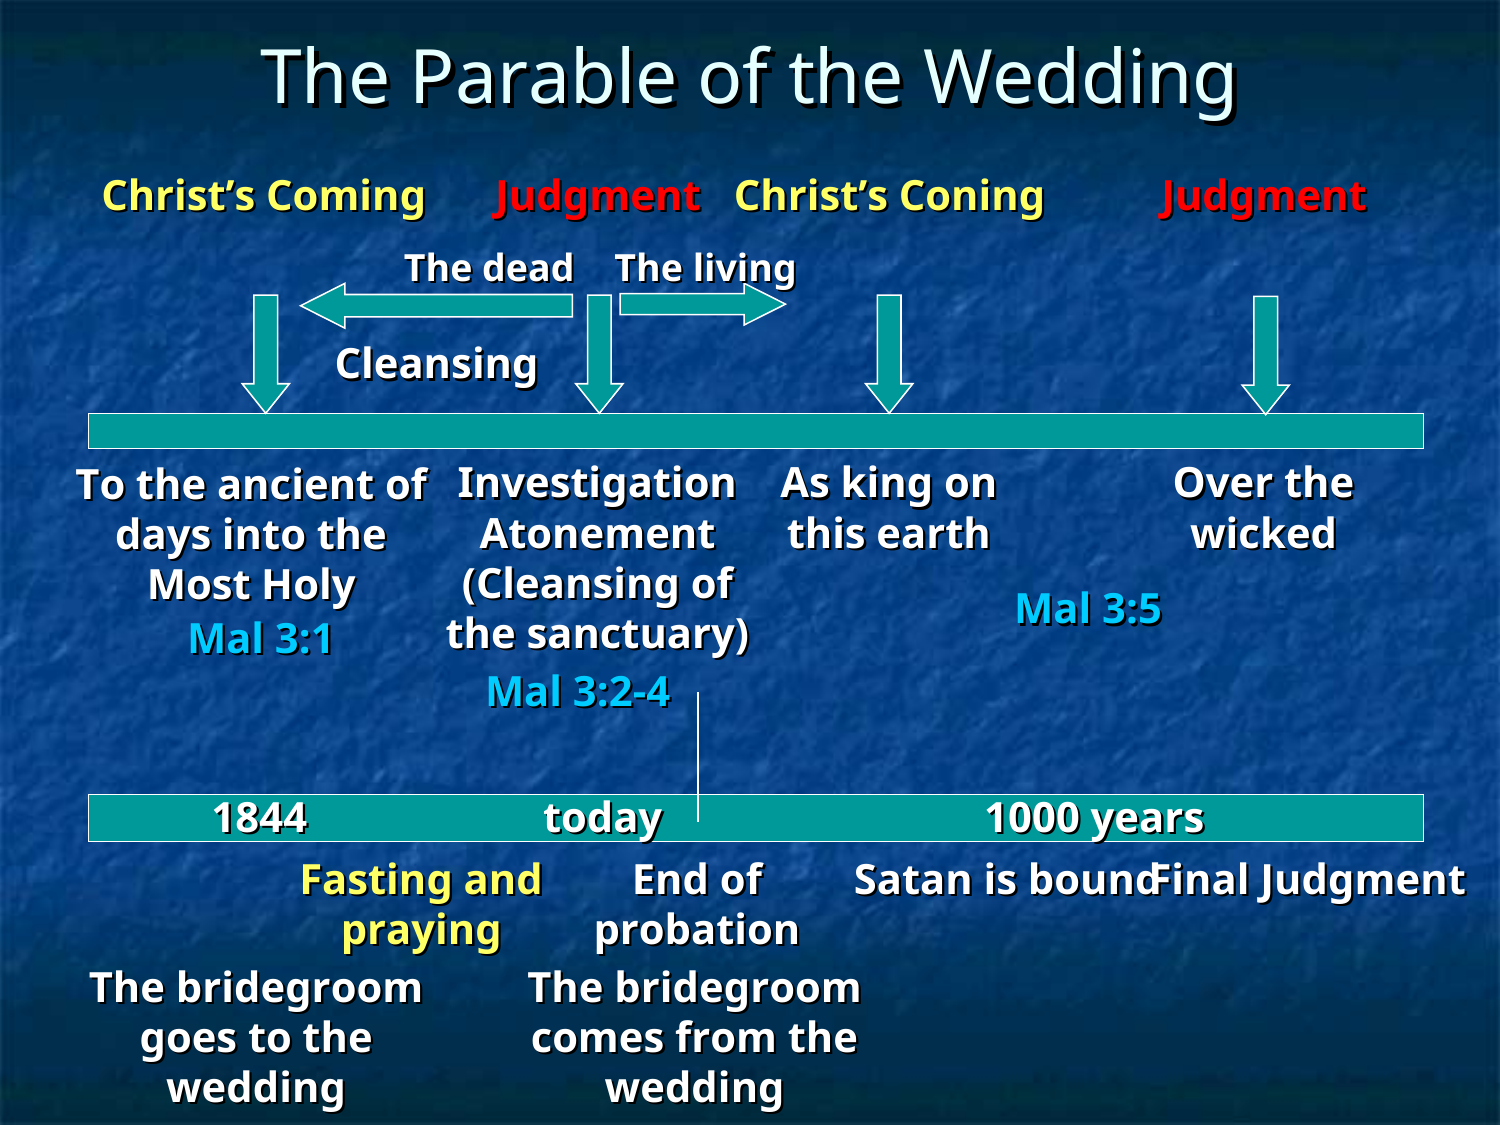

# The Parable of the Wedding
Christ’s Coming
Judgment
Christ’s Coning
Judgment
The dead
The living
Cleansing
Investigation
Atonement
(Cleansing of the sanctuary)
As king on this earth
Over the wicked
To the ancient of days into the Most Holy
Mal 3:5
Mal 3:1
Mal 3:2-4
1844
today
1000 years
Fasting and praying
End of probation
Satan is bound
Final Judgment
The bridegroom goes to the wedding
The bridegroom comes from the wedding